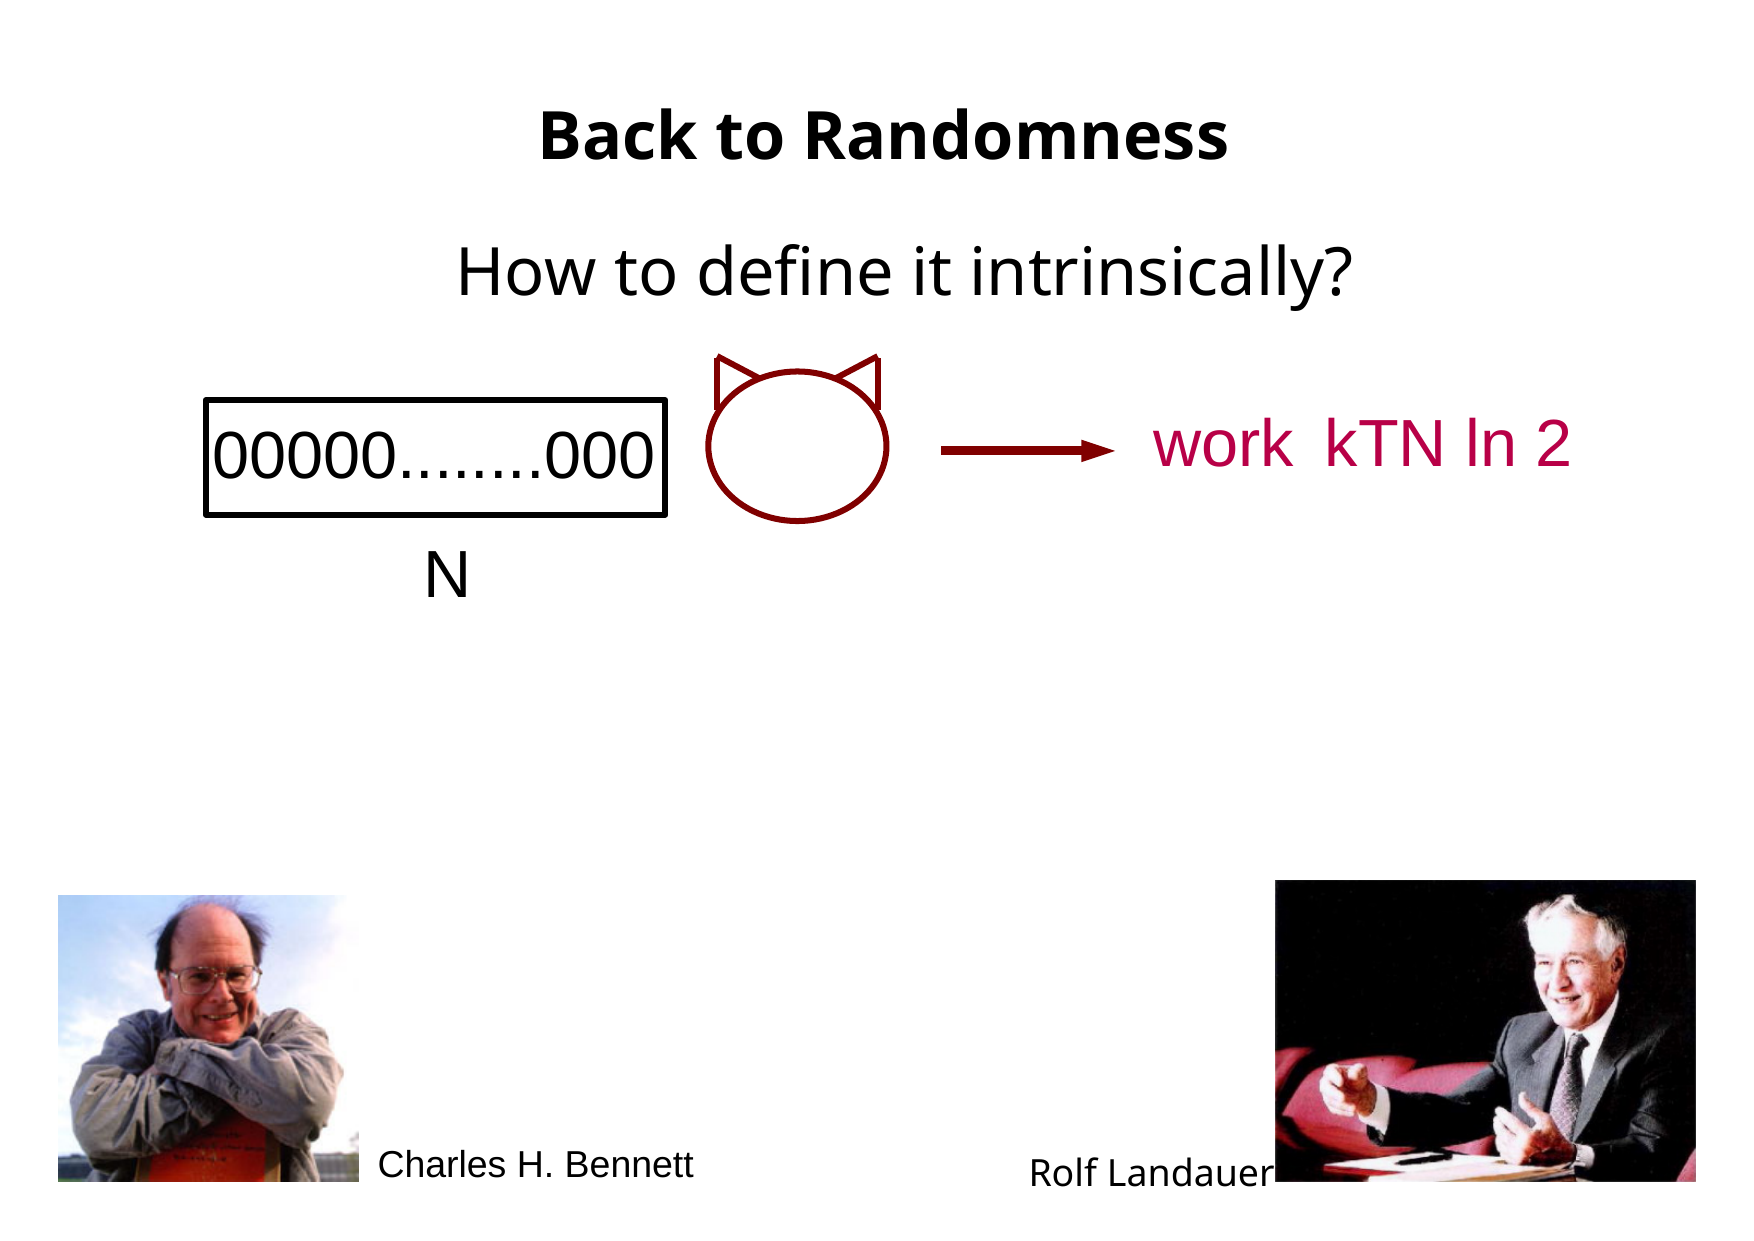

Back to Randomness
How to define it intrinsically?
work
kTN ln 2
00000........000
N
Charles H. Bennett
Rolf Landauer